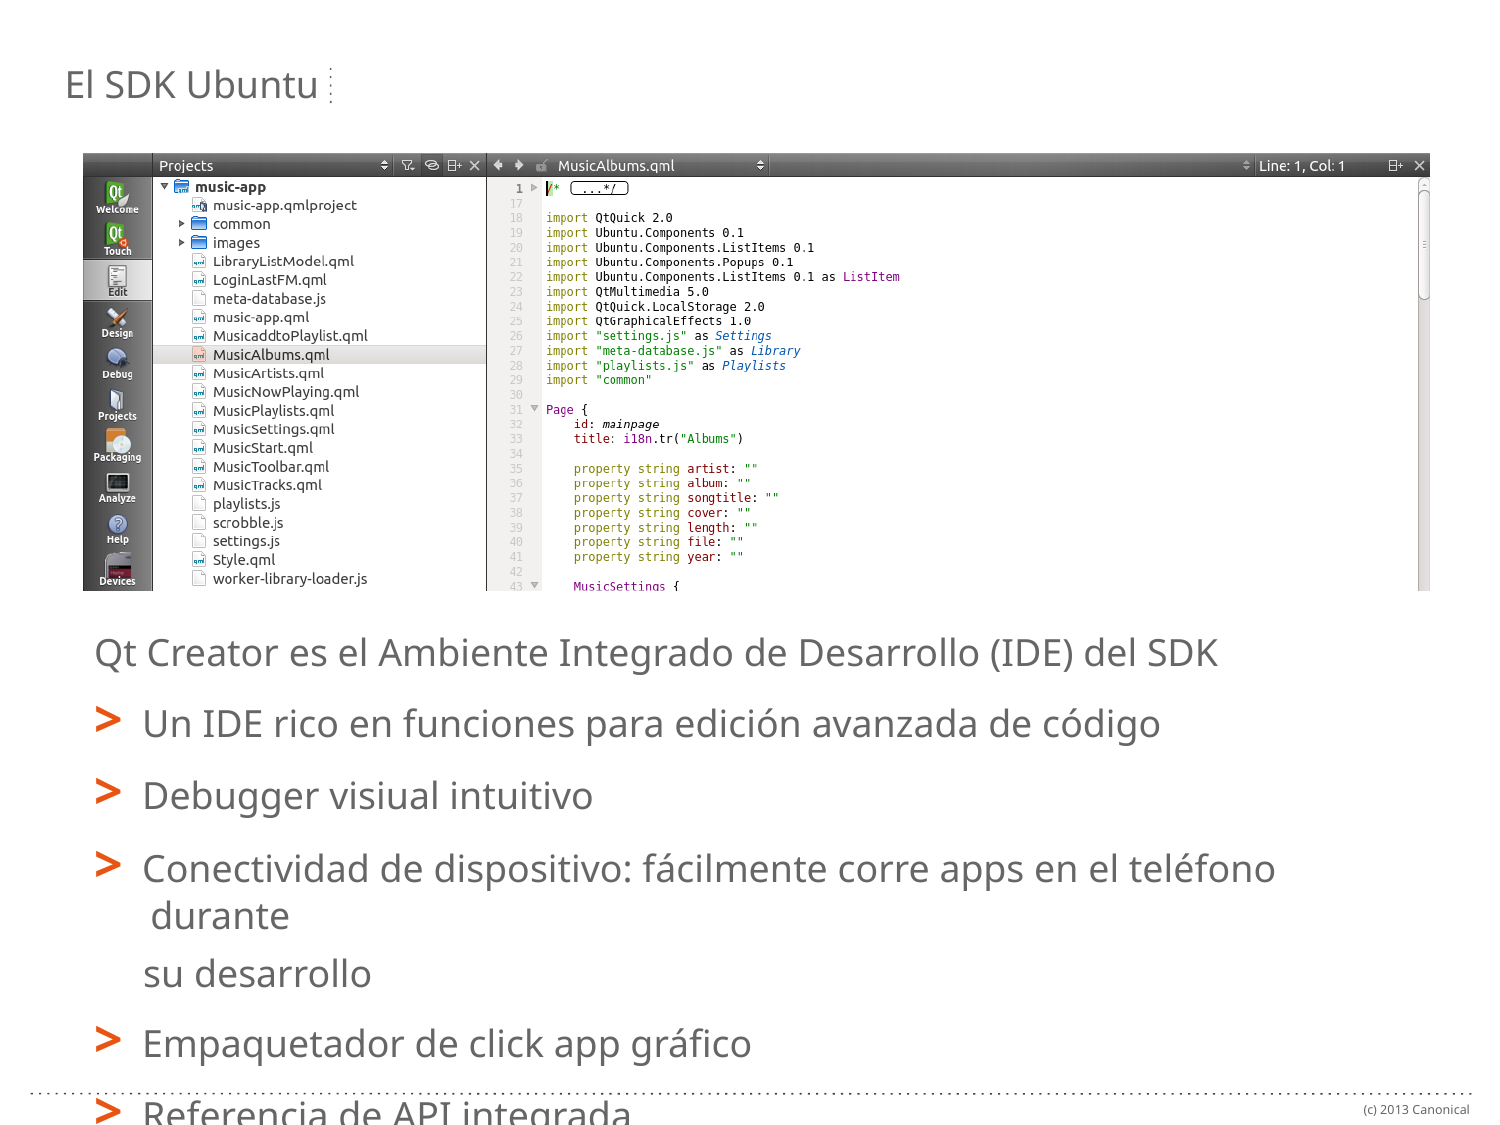

El SDK Ubuntu
# Qt Creator es el Ambiente Integrado de Desarrollo (IDE) del SDK
> Un IDE rico en funciones para edición avanzada de código
> Debugger visiual intuitivo
> Conectividad de dispositivo: fácilmente corre apps en el teléfono durante
 su desarrollo
> Empaquetador de click app gráfico
> Referencia de API integrada
(c) 2013 Canonical